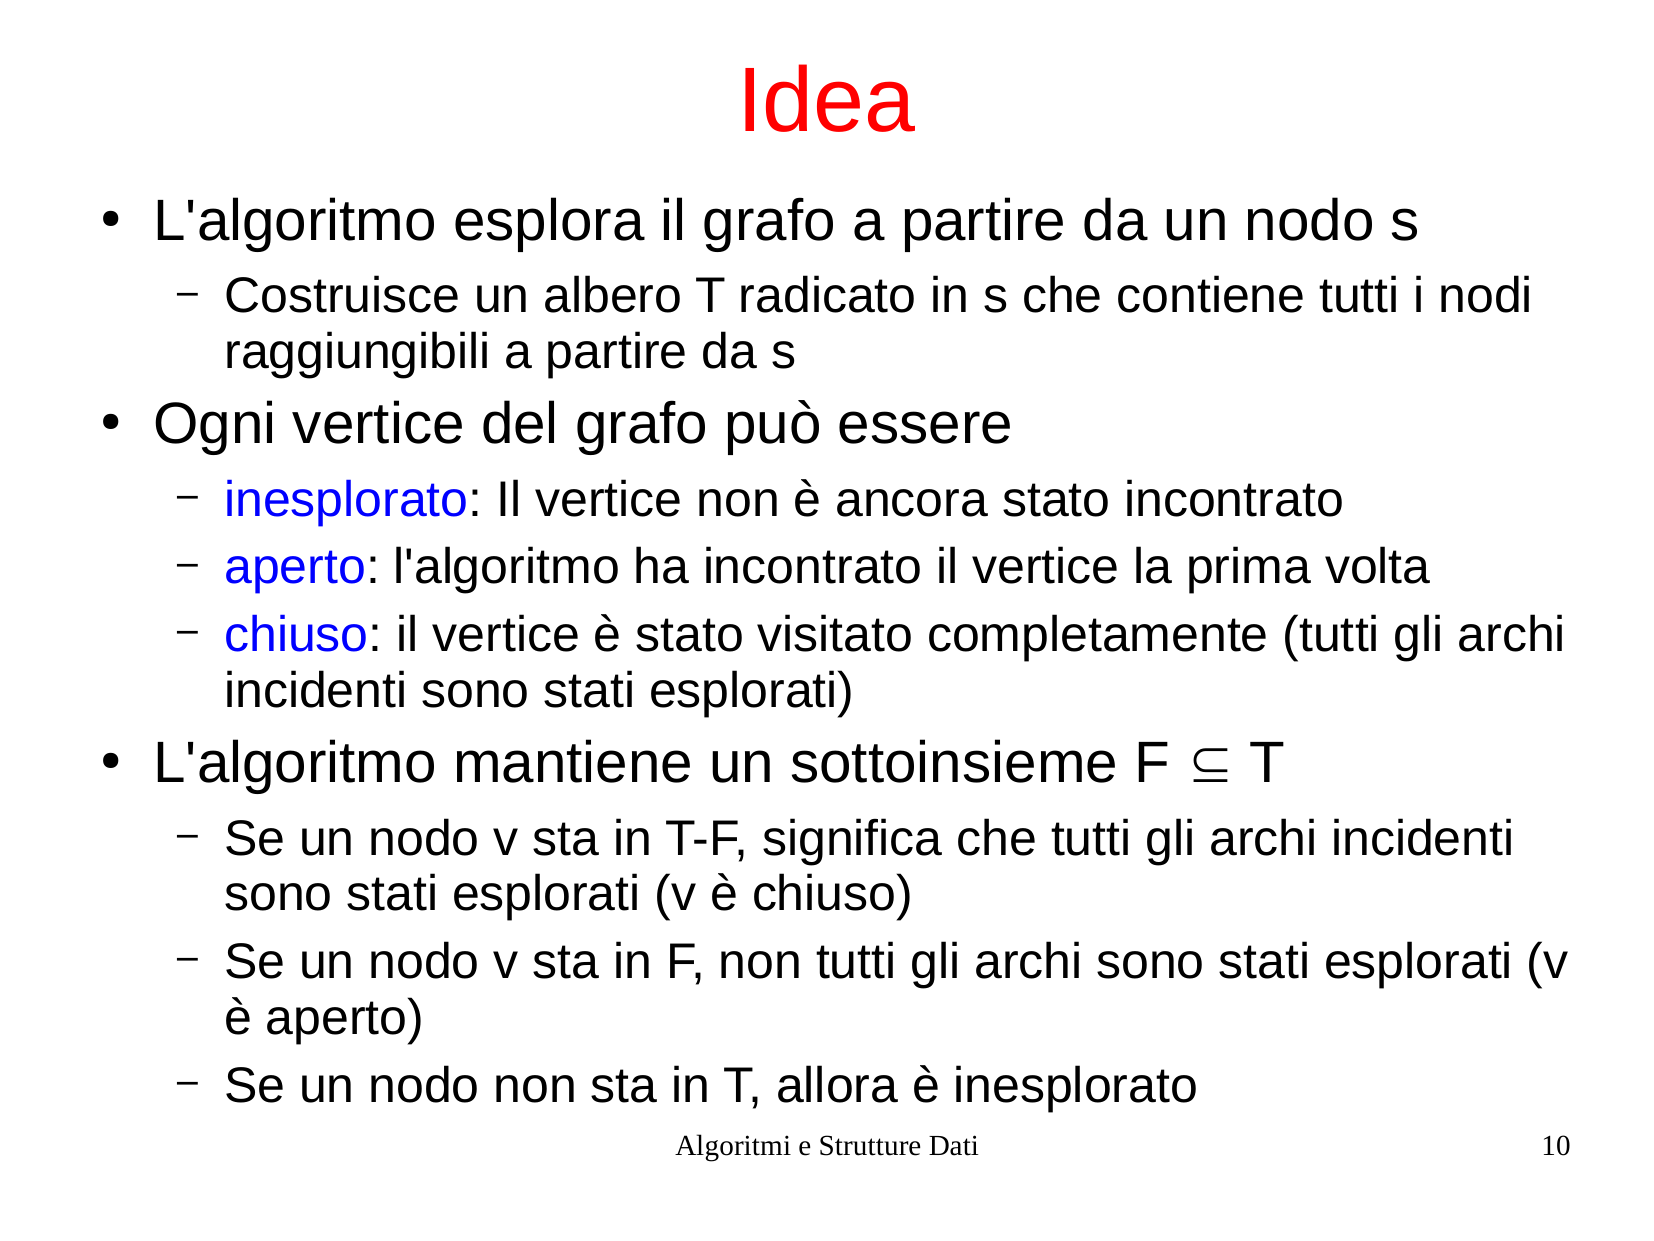

# Idea
L'algoritmo esplora il grafo a partire da un nodo s
Costruisce un albero T radicato in s che contiene tutti i nodi raggiungibili a partire da s
Ogni vertice del grafo può essere
inesplorato: Il vertice non è ancora stato incontrato
aperto: l'algoritmo ha incontrato il vertice la prima volta
chiuso: il vertice è stato visitato completamente (tutti gli archi incidenti sono stati esplorati)
L'algoritmo mantiene un sottoinsieme F  T
Se un nodo v sta in T-F, significa che tutti gli archi incidenti sono stati esplorati (v è chiuso)
Se un nodo v sta in F, non tutti gli archi sono stati esplorati (v è aperto)
Se un nodo non sta in T, allora è inesplorato
Algoritmi e Strutture Dati
10